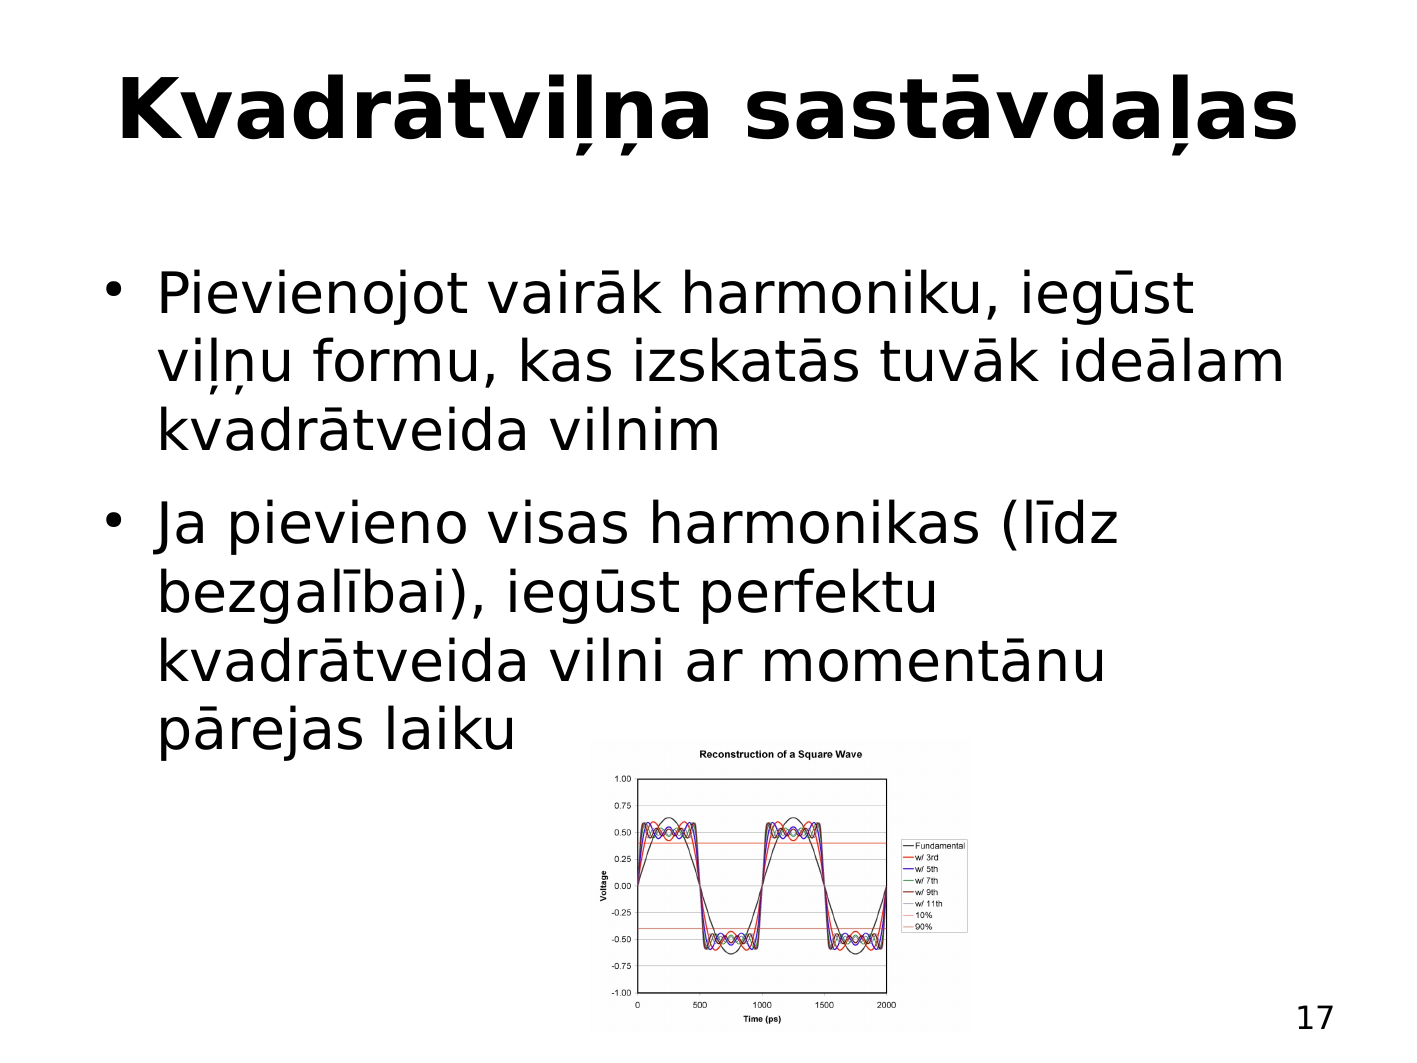

# Kvadrātviļņa sastāvdaļas
Pievienojot vairāk harmoniku, iegūst viļņu formu, kas izskatās tuvāk ideālam kvadrātveida vilnim
Ja pievieno visas harmonikas (līdz bezgalībai), iegūst perfektu kvadrātveida vilni ar momentānu pārejas laiku